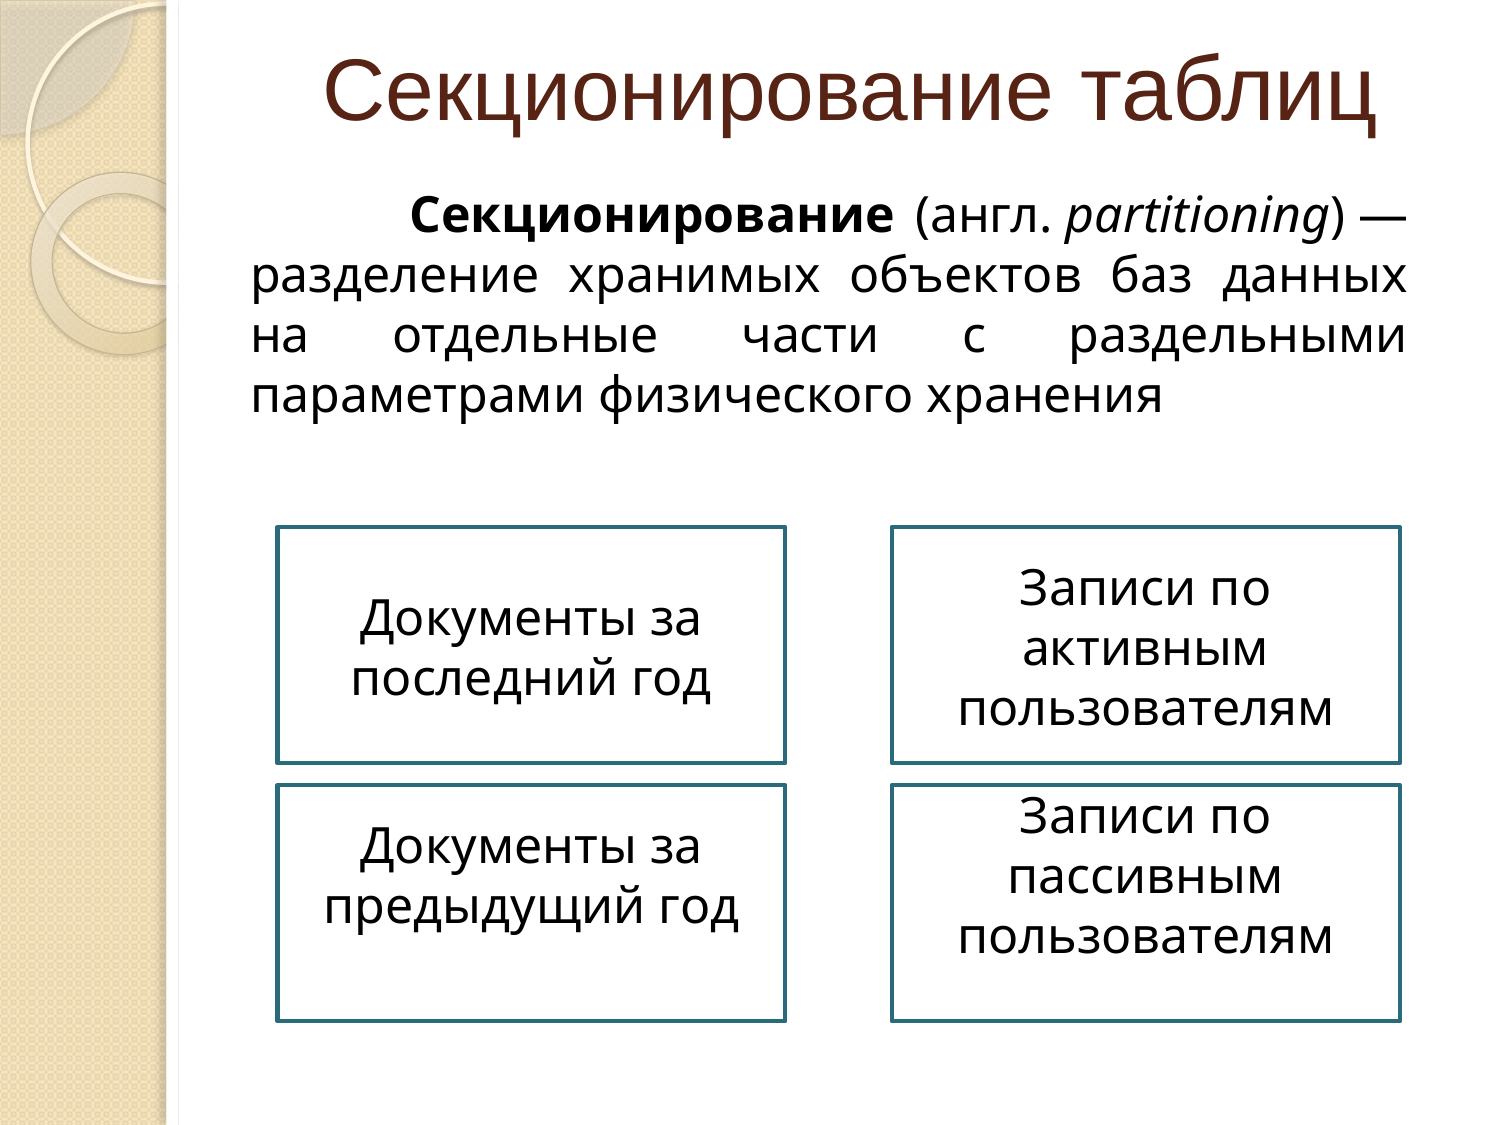

# Секционирование таблиц
 Секционирование (англ. partitioning) — разделение хранимых объектов баз данных на отдельные части с раздельными параметрами физического хранения
Документы за последний год
Записи по активным пользователям
Документы за предыдущий год
Записи по пассивным пользователям